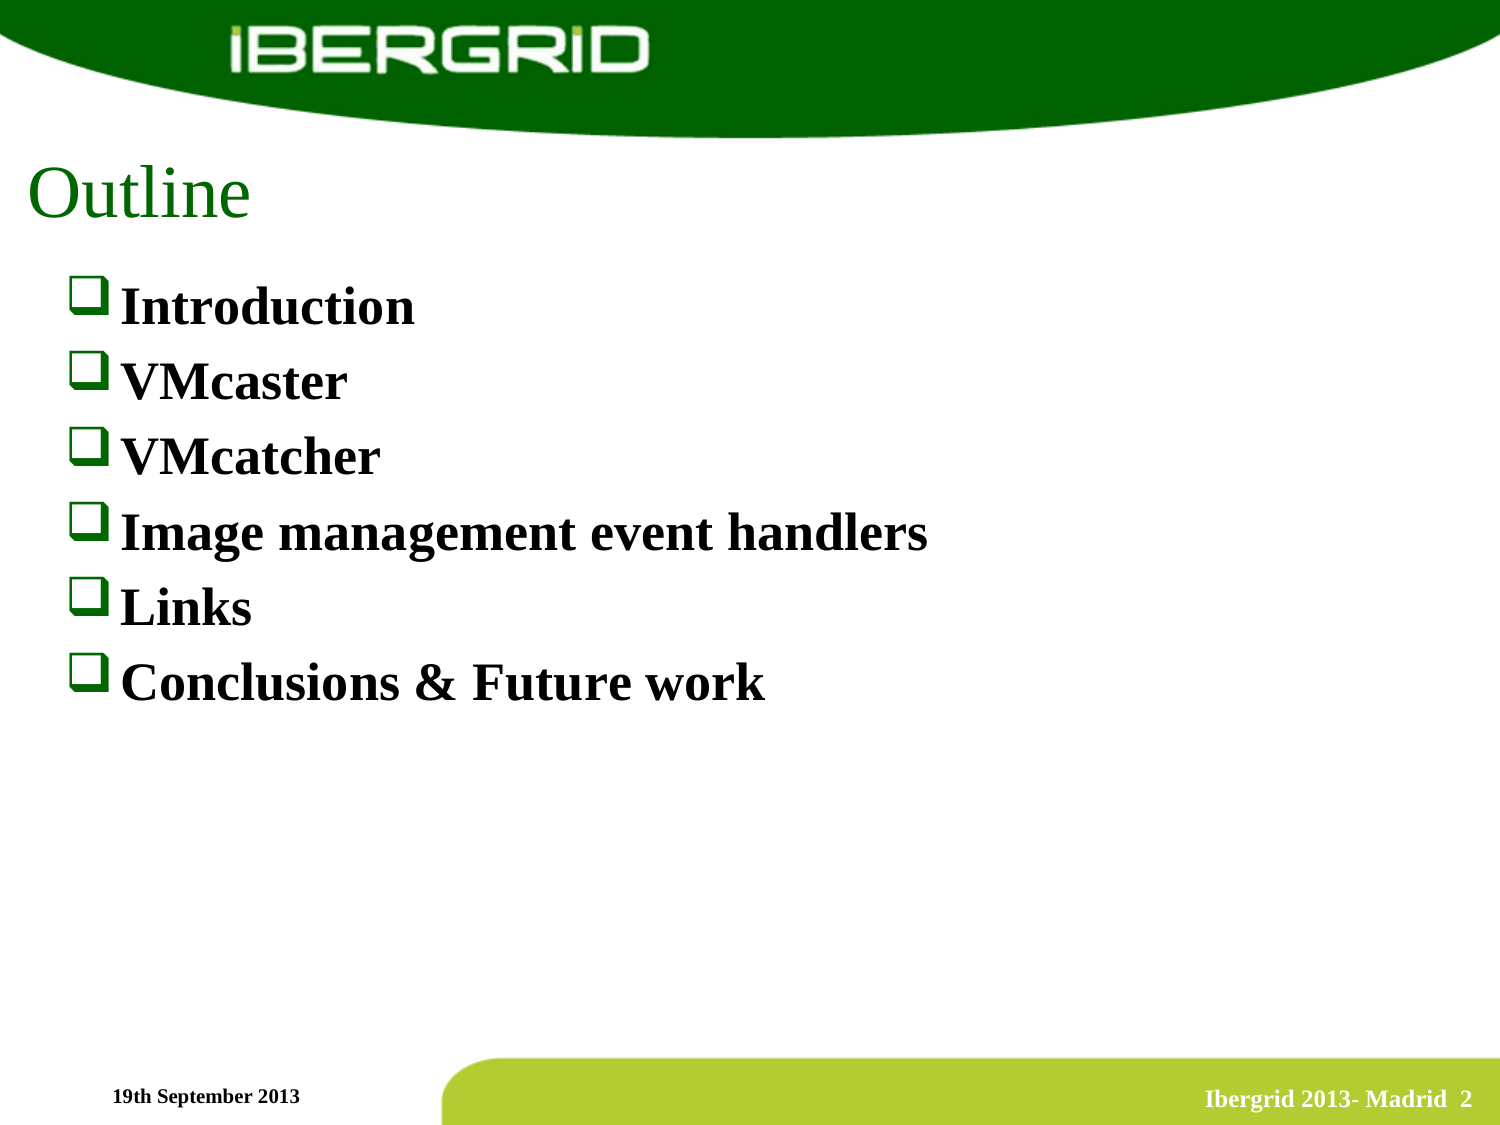

Outline
Introduction
VMcaster
VMcatcher
Image management event handlers
Links
Conclusions & Future work
19th September 2013
Ibergrid 2013- Madrid